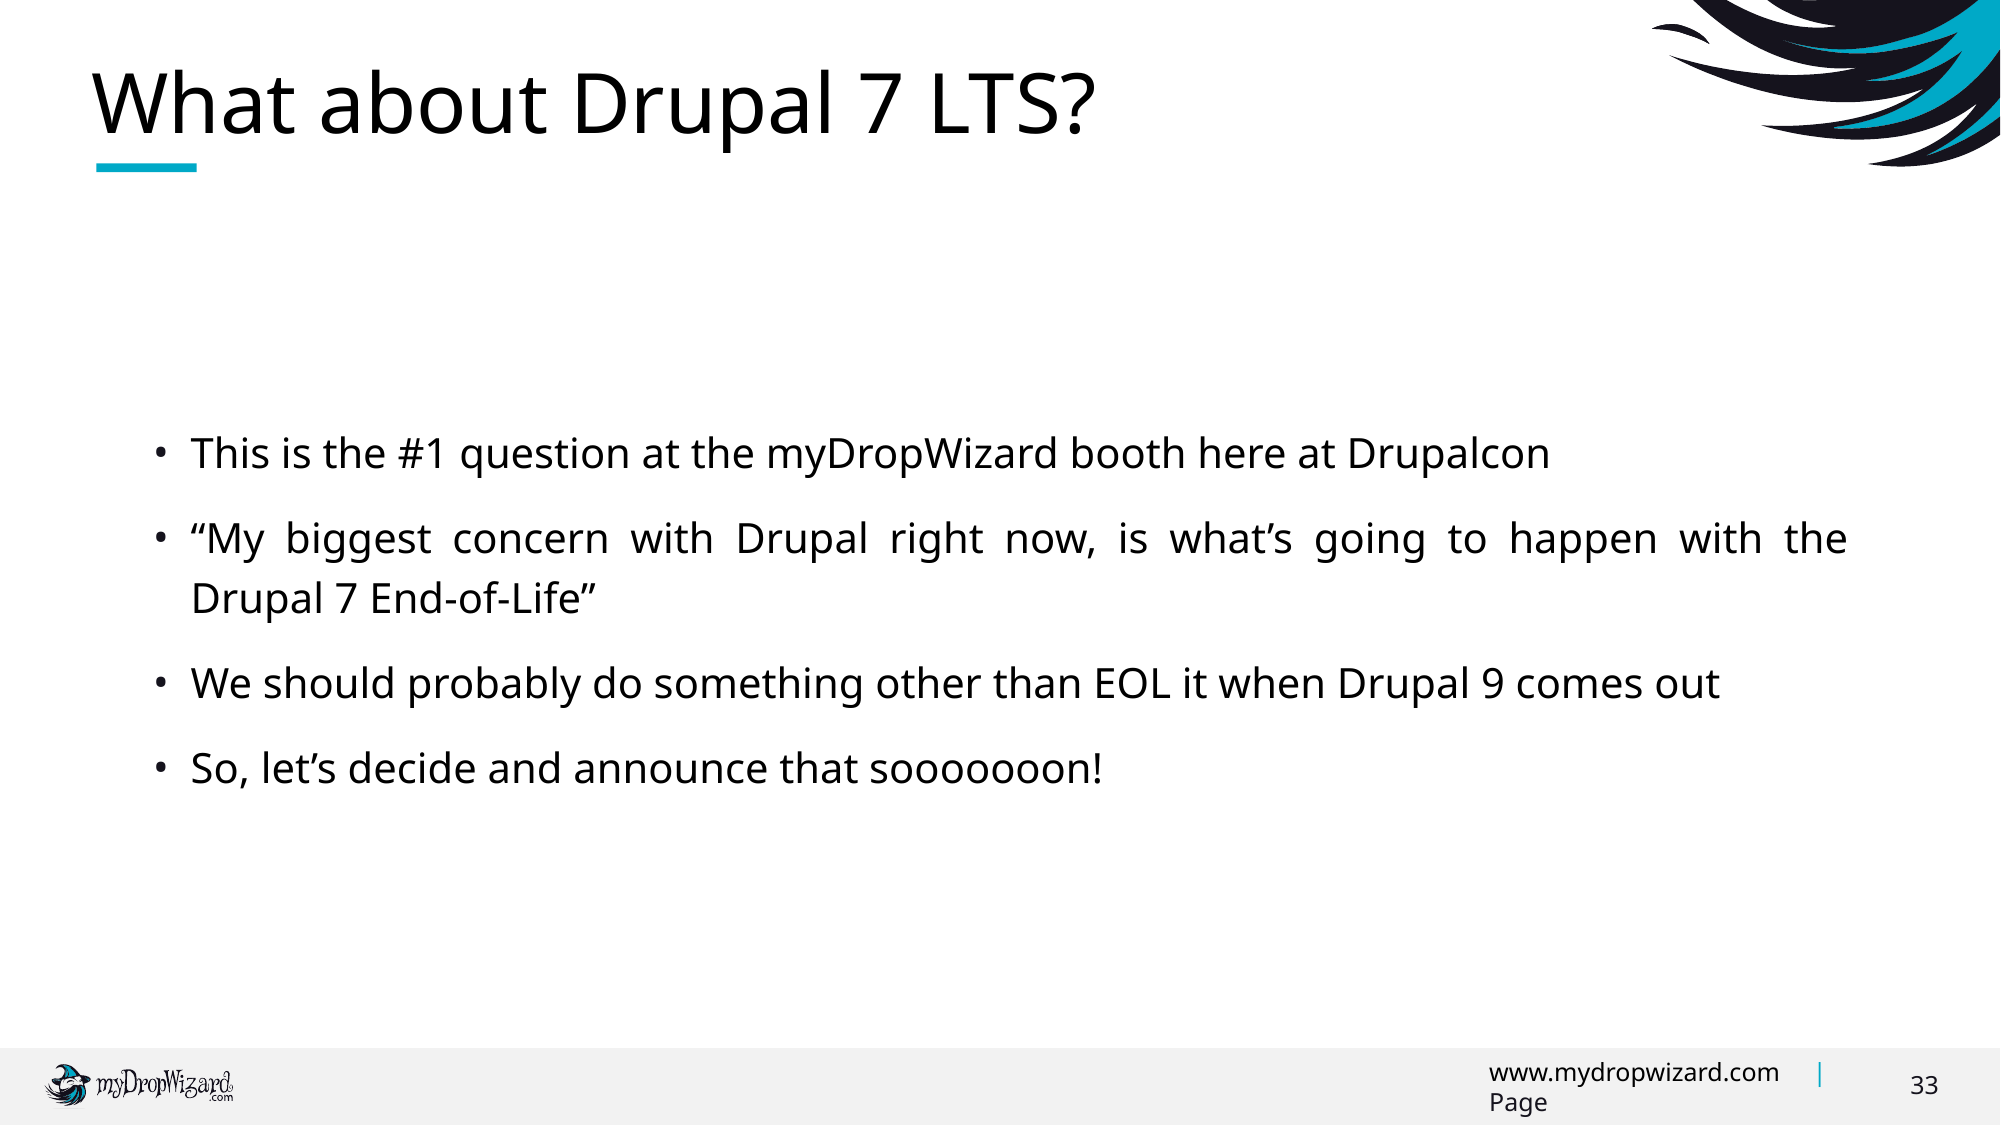

What about Drupal 7 LTS?
# This is the #1 question at the myDropWizard booth here at Drupalcon
“My biggest concern with Drupal right now, is what’s going to happen with the Drupal 7 End-of-Life”
We should probably do something other than EOL it when Drupal 9 comes out
So, let’s decide and announce that sooooooon!